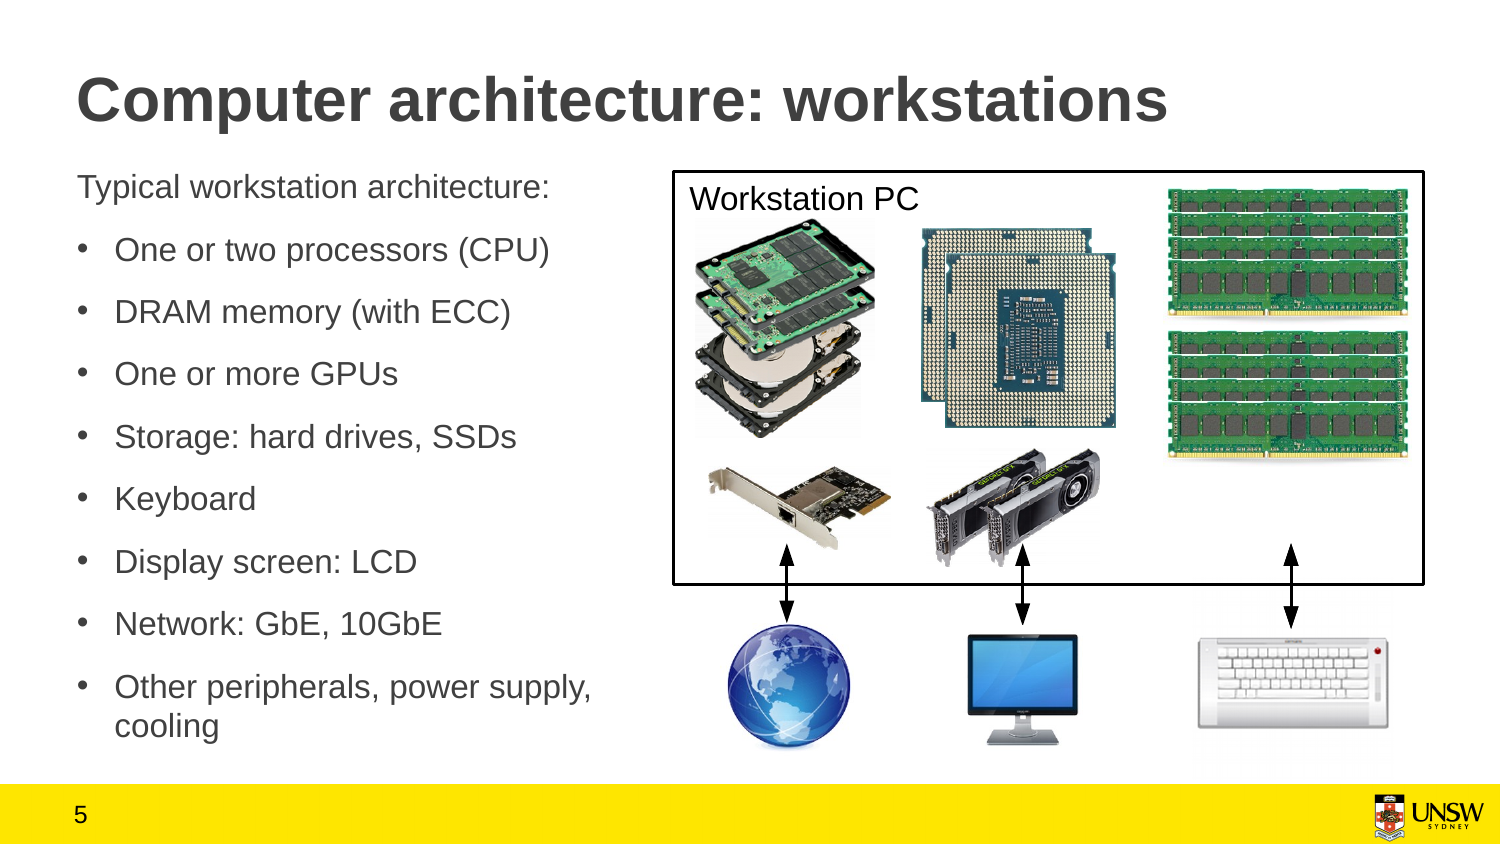

# Computer architecture: workstations
Typical workstation architecture:
One or two processors (CPU)
DRAM memory (with ECC)
One or more GPUs
Storage: hard drives, SSDs
Keyboard
Display screen: LCD
Network: GbE, 10GbE
Other peripherals, power supply,
cooling
Workstation PC